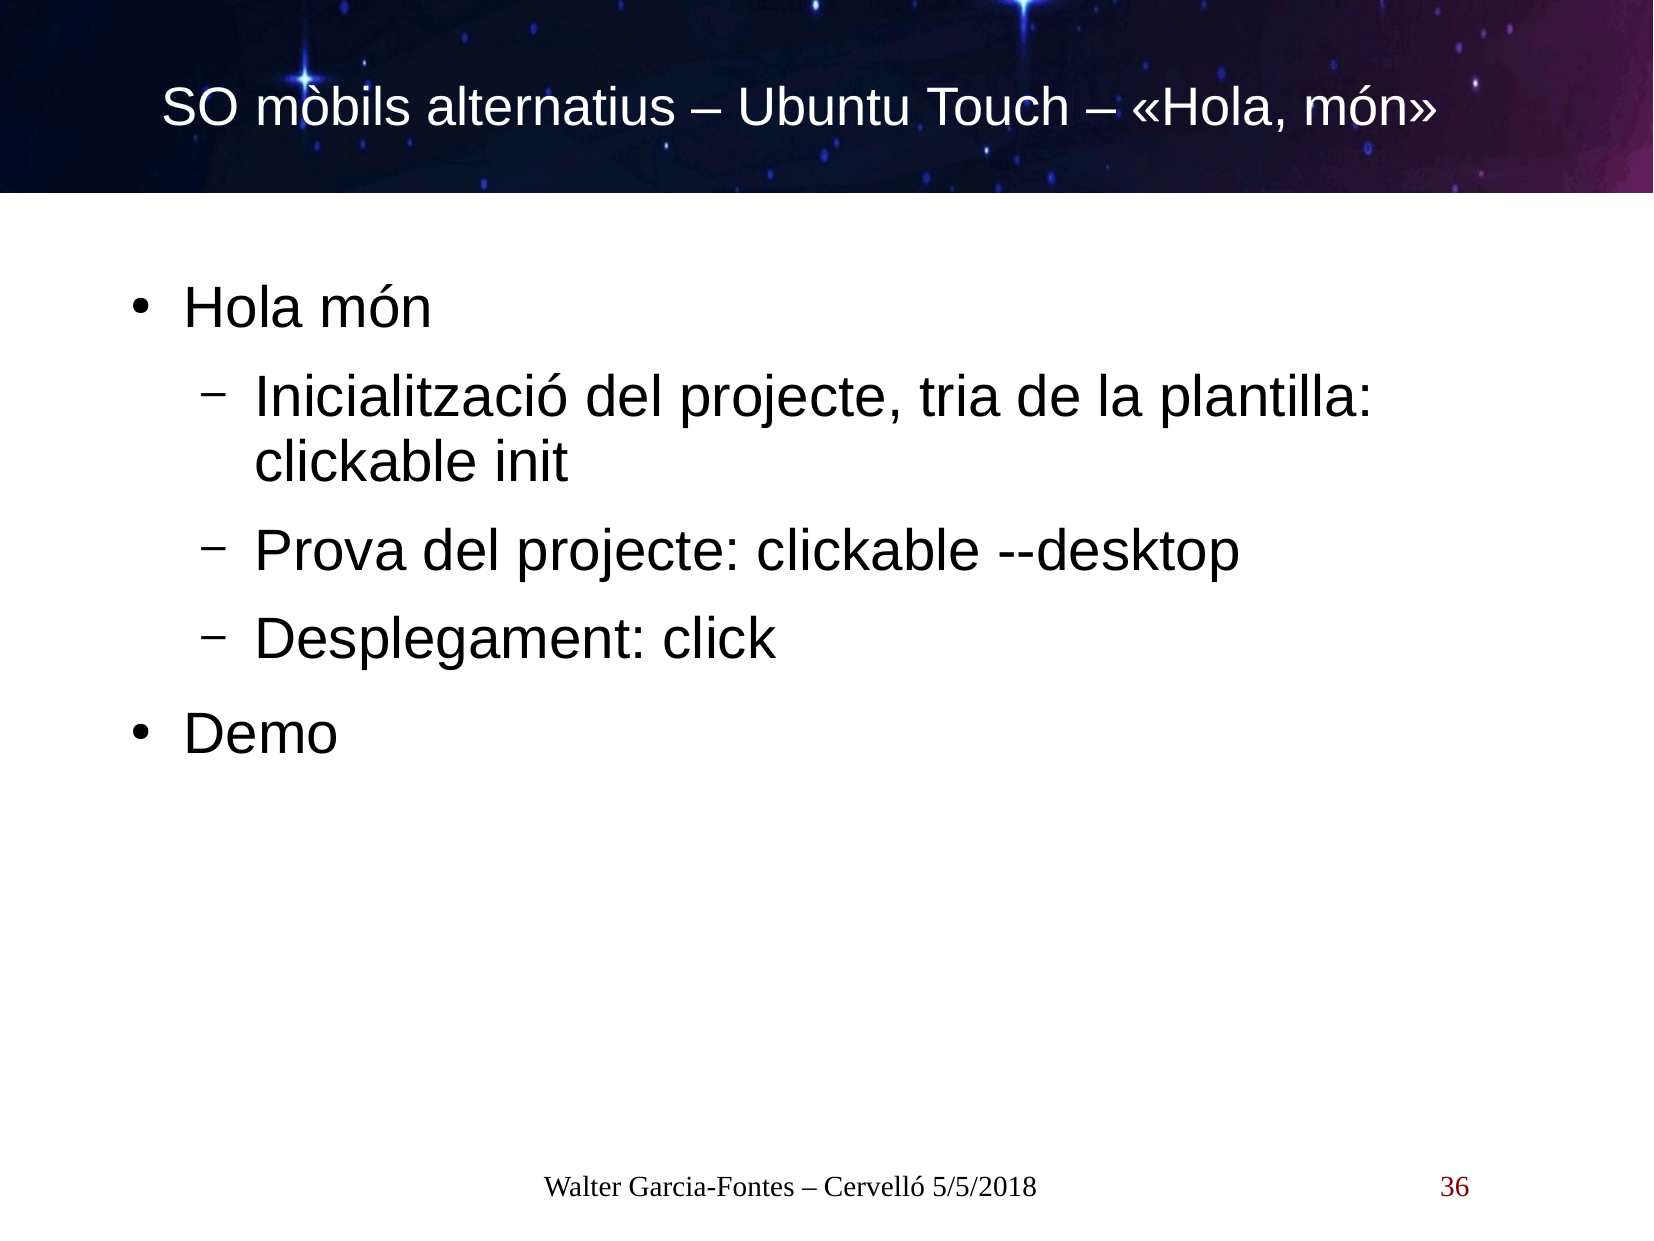

# SO mòbils alternatius – Ubuntu Touch – «Hola, món»
Hola món
Inicialització del projecte, tria de la plantilla: clickable init
Prova del projecte: clickable --desktop
Desplegament: click
Demo
Walter Garcia-Fontes - Cervelló - 5/05/2018
36